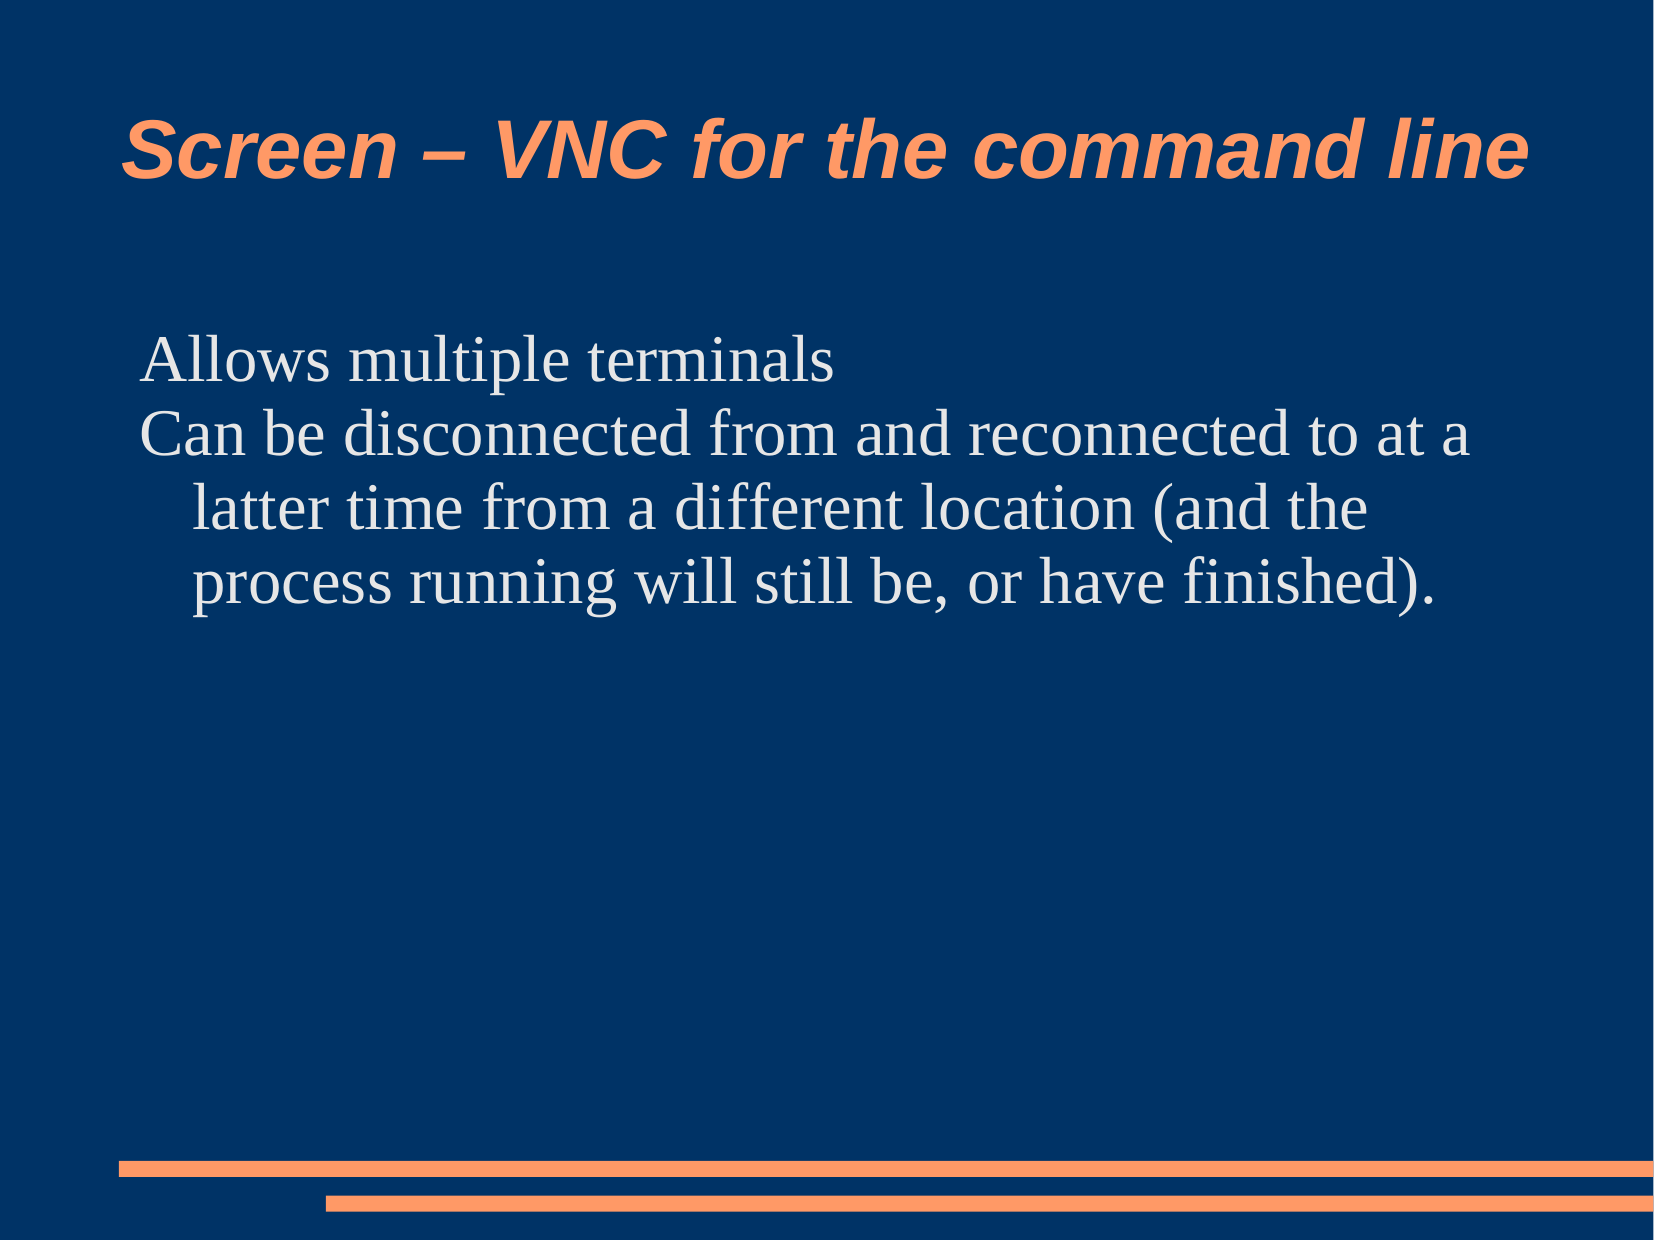

# Screen – VNC for the command line
Allows multiple terminals
Can be disconnected from and reconnected to at a latter time from a different location (and the process running will still be, or have finished).